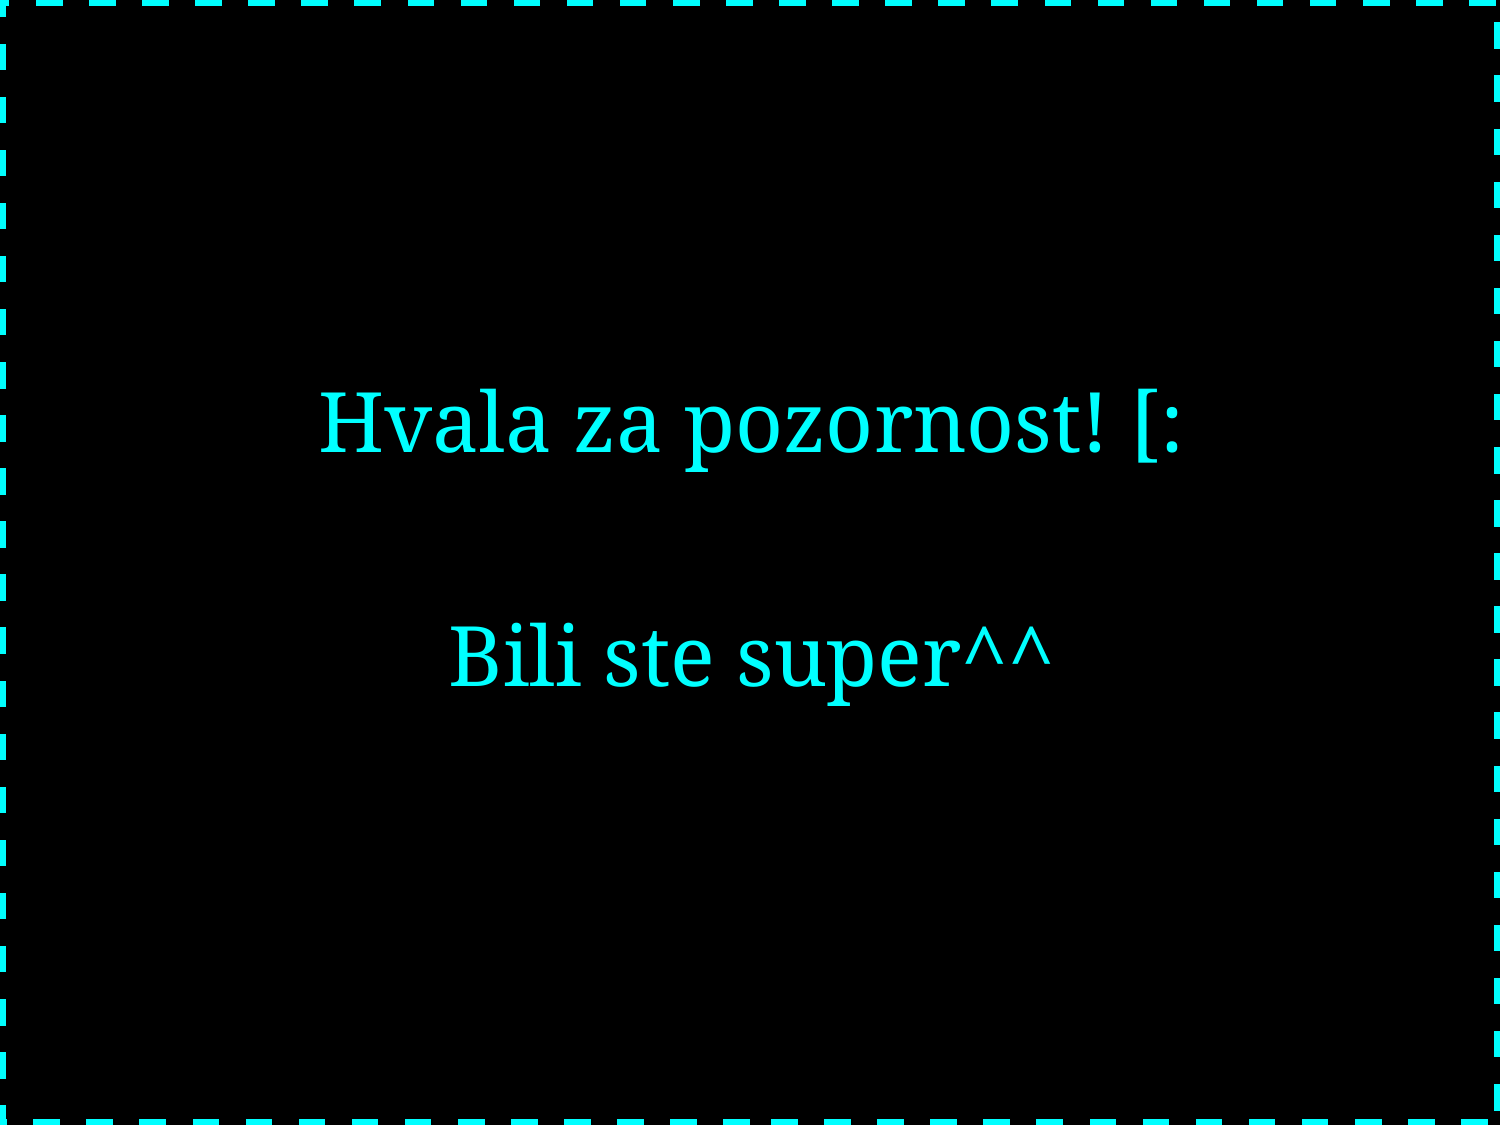

# Hvala za pozornost! [:
Bili ste super^^